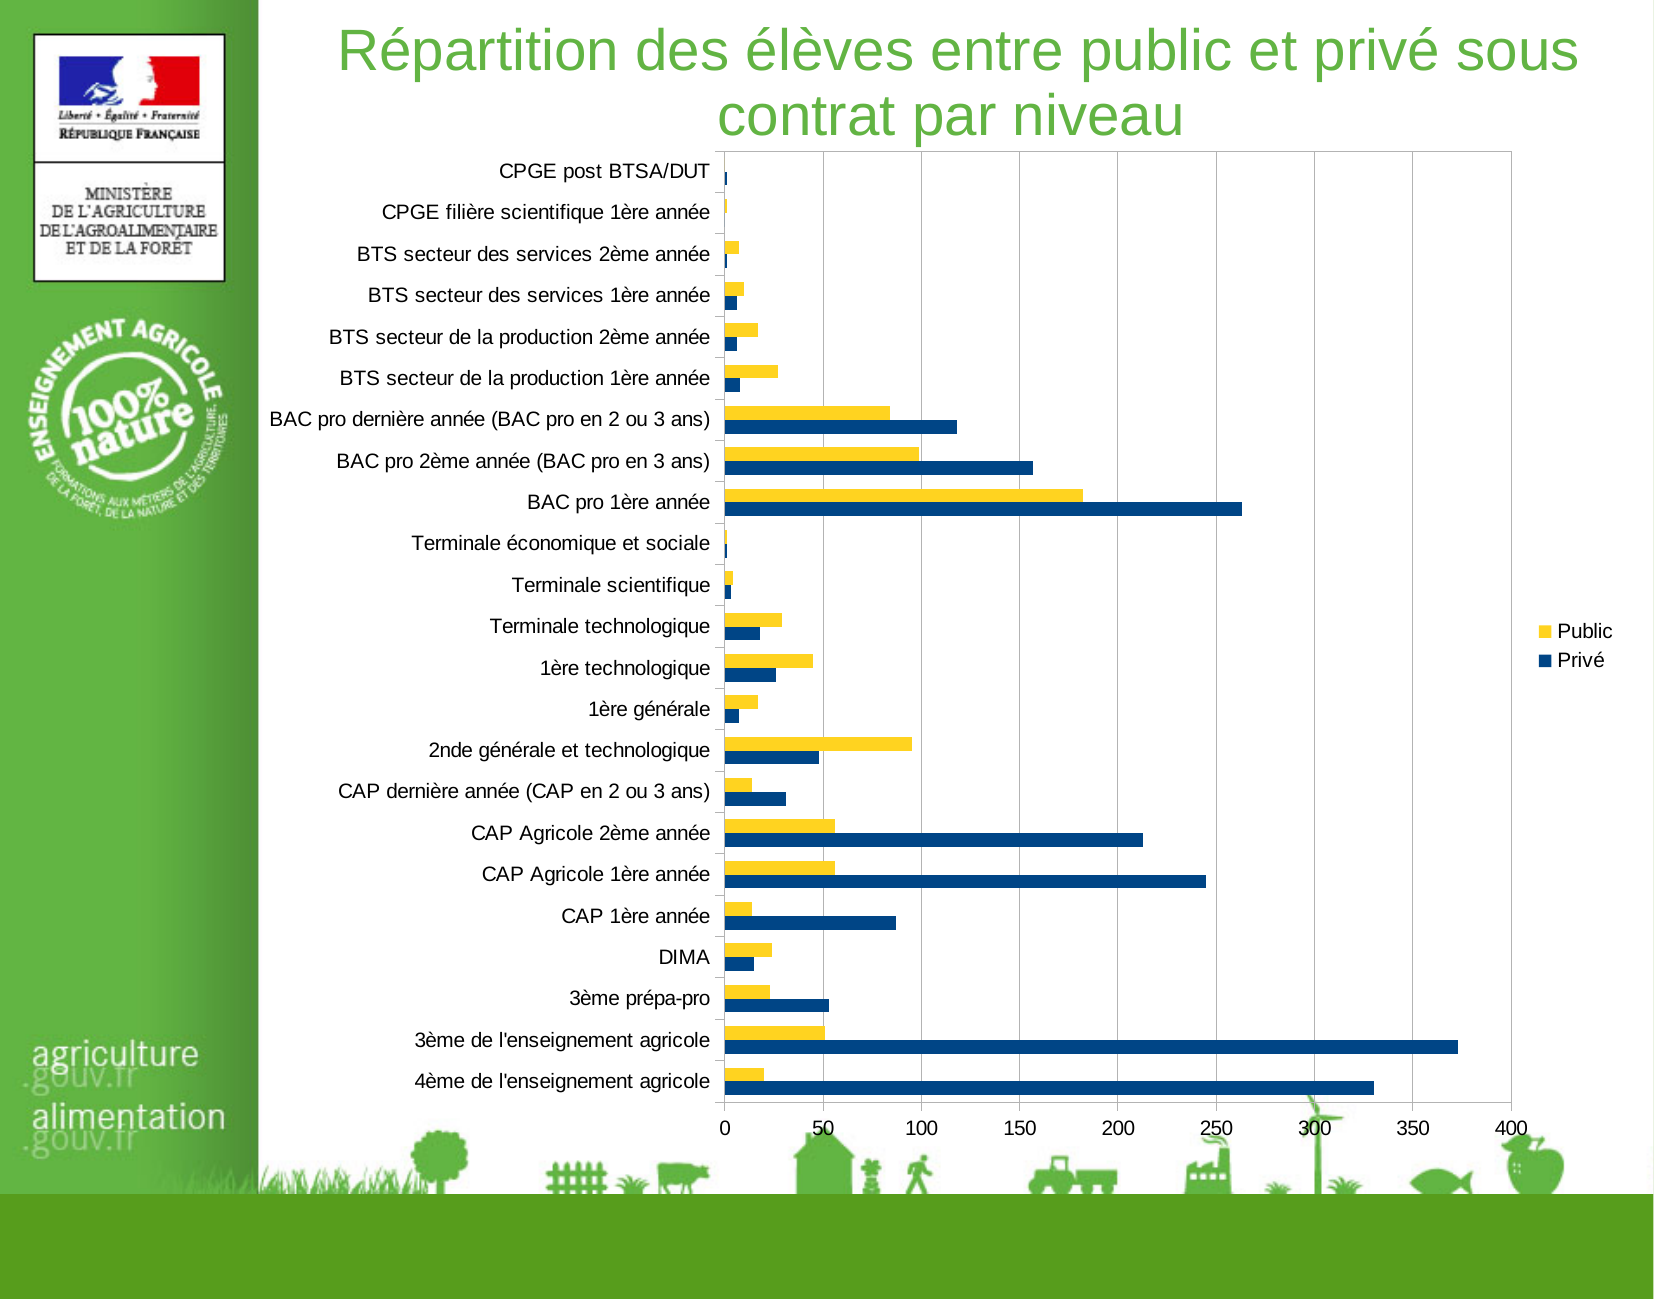

# Répartition des élèves entre public et privé sous contrat par niveau
### Chart
| Category | Privé | Public |
|---|---|---|
| 4ème de l'enseignement agricole | 330.0 | 20.0 |
| 3ème de l'enseignement agricole | 373.0 | 51.0 |
| 3ème prépa-pro | 53.0 | 23.0 |
| DIMA | 15.0 | 24.0 |
| CAP 1ère année | 87.0 | 14.0 |
| CAP Agricole 1ère année | 245.0 | 56.0 |
| CAP Agricole 2ème année | 213.0 | 56.0 |
| CAP dernière année (CAP en 2 ou 3 ans) | 31.0 | 14.0 |
| 2nde générale et technologique | 48.0 | 95.0 |
| 1ère générale | 7.0 | 17.0 |
| 1ère technologique | 26.0 | 45.0 |
| Terminale technologique | 18.0 | 29.0 |
| Terminale scientifique | 3.0 | 4.0 |
| Terminale économique et sociale | 1.0 | 1.0 |
| BAC pro 1ère année | 263.0 | 182.0 |
| BAC pro 2ème année (BAC pro en 3 ans) | 157.0 | 99.0 |
| BAC pro dernière année (BAC pro en 2 ou 3 ans) | 118.0 | 84.0 |
| BTS secteur de la production 1ère année | 8.0 | 27.0 |
| BTS secteur de la production 2ème année | 6.0 | 17.0 |
| BTS secteur des services 1ère année | 6.0 | 10.0 |
| BTS secteur des services 2ème année | 1.0 | 7.0 |
| CPGE filière scientifique 1ère année | 0.0 | 1.0 |
| CPGE post BTSA/DUT | 1.0 | 0.0 |